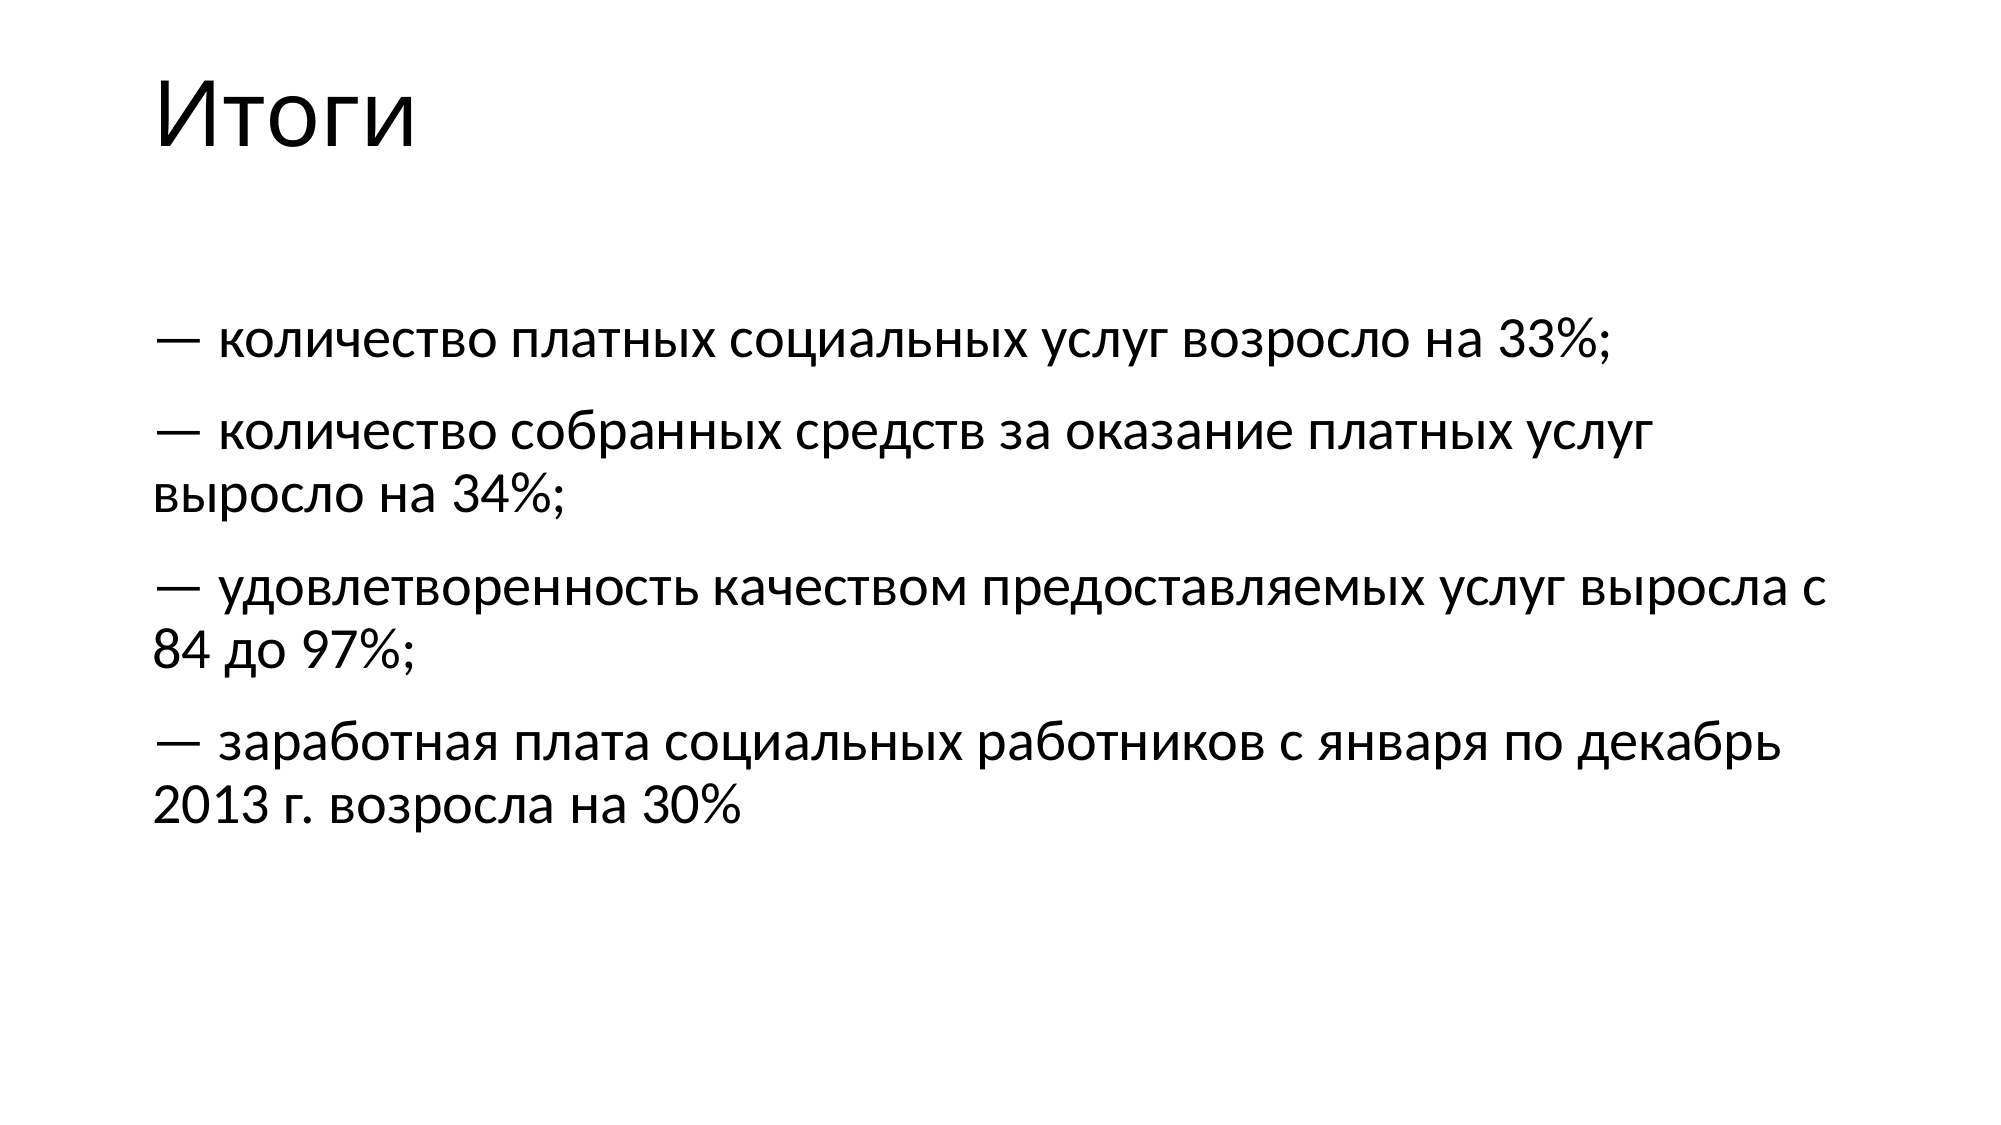

# Итоги
— количество платных социальных услуг возросло на 33%;
— количество собранных средств за оказание платных услуг выросло на 34%;
— удовлетворенность качеством предоставляемых услуг выросла с 84 до 97%;
— заработная плата социальных работников с января по декабрь 2013 г. возросла на 30%